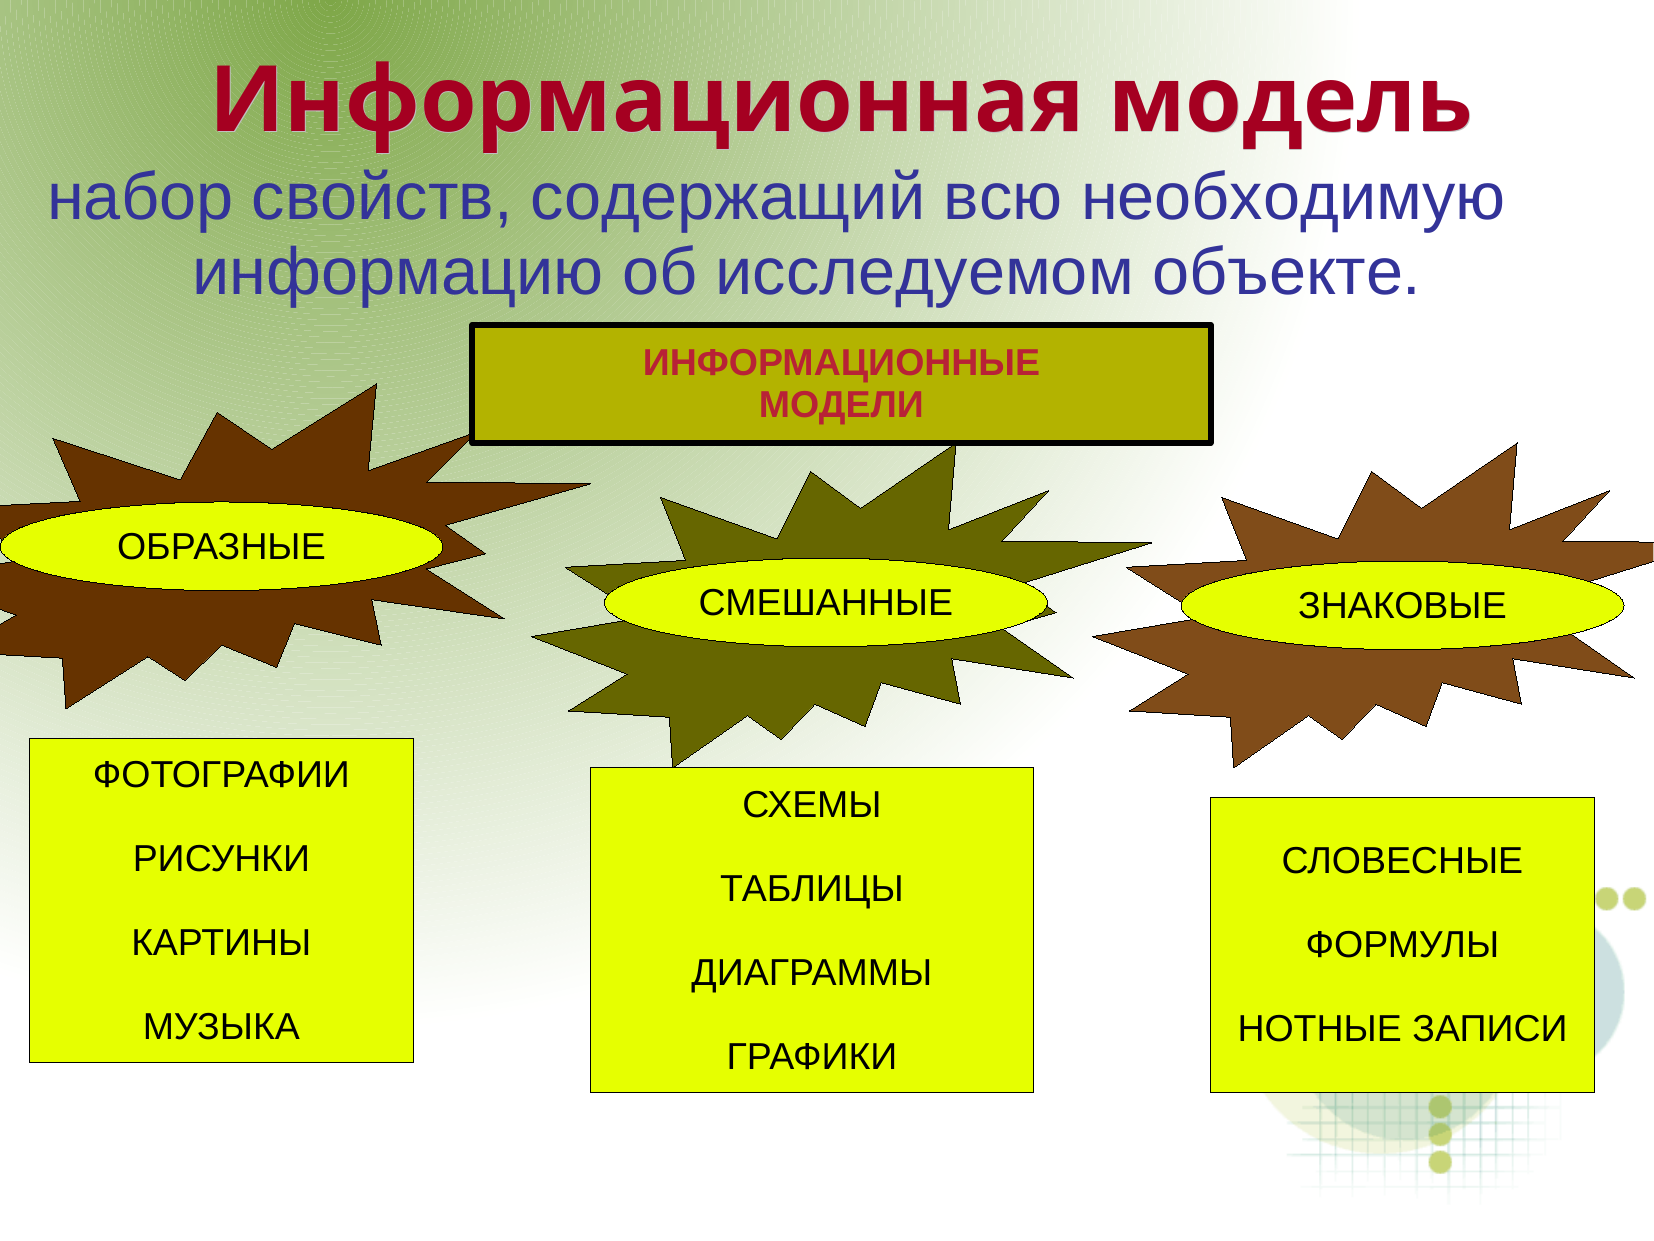

# Информационная модель
набор свойств, содержащий всю необходимую информацию об исследуемом объекте.
ИНФОРМАЦИОННЫЕ
МОДЕЛИ
ОБРАЗНЫЕ
СМЕШАННЫЕ
ЗНАКОВЫЕ
ФОТОГРАФИИ
РИСУНКИ
КАРТИНЫ
МУЗЫКА
СХЕМЫ
ТАБЛИЦЫ
ДИАГРАММЫ
ГРАФИКИ
СЛОВЕСНЫЕ
ФОРМУЛЫ
НОТНЫЕ ЗАПИСИ